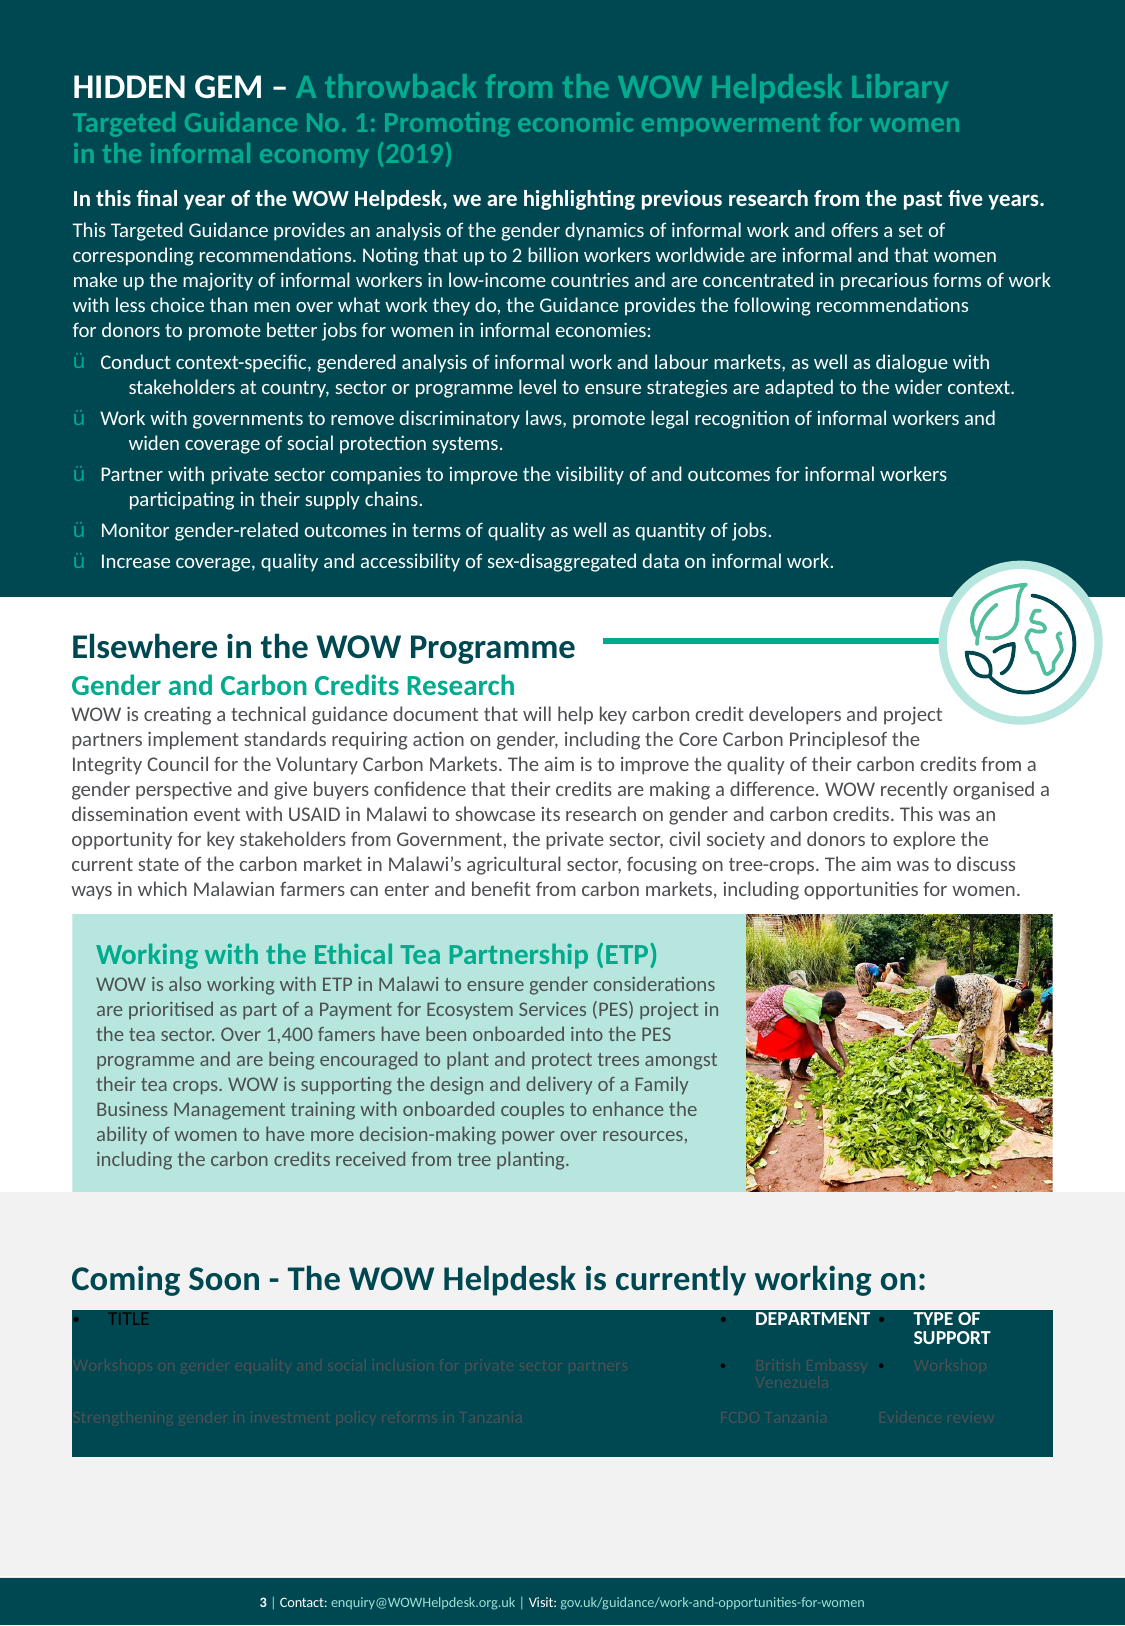

HIDDEN GEM – A throwback from the WOW Helpdesk Library
Targeted Guidance No. 1: Promoting economic empowerment for women
in the informal economy (2019)
In this final year of the WOW Helpdesk, we are highlighting previous research from the past five years.
This Targeted Guidance provides an analysis of the gender dynamics of informal work and offers a set of corresponding recommendations. Noting that up to 2 billion workers worldwide are informal and that women
make up the majority of informal workers in low-income countries and are concentrated in precarious forms of work with less choice than men over what work they do, the Guidance provides the following recommendations
for donors to promote better jobs for women in informal economies:
Conduct context-specific, gendered analysis of informal work and labour markets, as well as dialogue with stakeholders at country, sector or programme level to ensure strategies are adapted to the wider context.
Work with governments to remove discriminatory laws, promote legal recognition of informal workers and widen coverage of social protection systems.
Partner with private sector companies to improve the visibility of and outcomes for informal workers participating in their supply chains.
Monitor gender-related outcomes in terms of quality as well as quantity of jobs.
Increase coverage, quality and accessibility of sex-disaggregated data on informal work.
Elsewhere in the WOW Programme
Gender and Carbon Credits Research
WOW is creating a technical guidance document that will help key carbon credit developers and project
partners implement standards requiring action on gender, including the Core Carbon Principlesof the Integrity Council for the Voluntary Carbon Markets. The aim is to improve the quality of their carbon credits from a gender perspective and give buyers confidence that their credits are making a difference. WOW recently organised a dissemination event with USAID in Malawi to showcase its research on gender and carbon credits. This was an opportunity for key stakeholders from Government, the private sector, civil society and donors to explore the current state of the carbon market in Malawi’s agricultural sector, focusing on tree-crops. The aim was to discuss ways in which Malawian farmers can enter and benefit from carbon markets, including opportunities for women.
Working with the Ethical Tea Partnership (ETP)
WOW is also working with ETP in Malawi to ensure gender considerations are prioritised as part of a Payment for Ecosystem Services (PES) project in the tea sector. Over 1,400 famers have been onboarded into the PES programme and are being encouraged to plant and protect trees amongst their tea crops. WOW is supporting the design and delivery of a Family Business Management training with onboarded couples to enhance the ability of women to have more decision-making power over resources, including the carbon credits received from tree planting.
Coming Soon - The WOW Helpdesk is currently working on:
| TITLE | DEPARTMENT | TYPE OF SUPPORT |
| --- | --- | --- |
| Workshops on gender equality and social inclusion for private sector partners | British Embassy Venezuela | Workshop |
| Strengthening gender in investment policy reforms in Tanzania | FCDO Tanzania | Evidence review |
 | Contact: enquiry@WOWHelpdesk.org.uk | Visit: gov.uk/guidance/work-and-opportunities-for-women